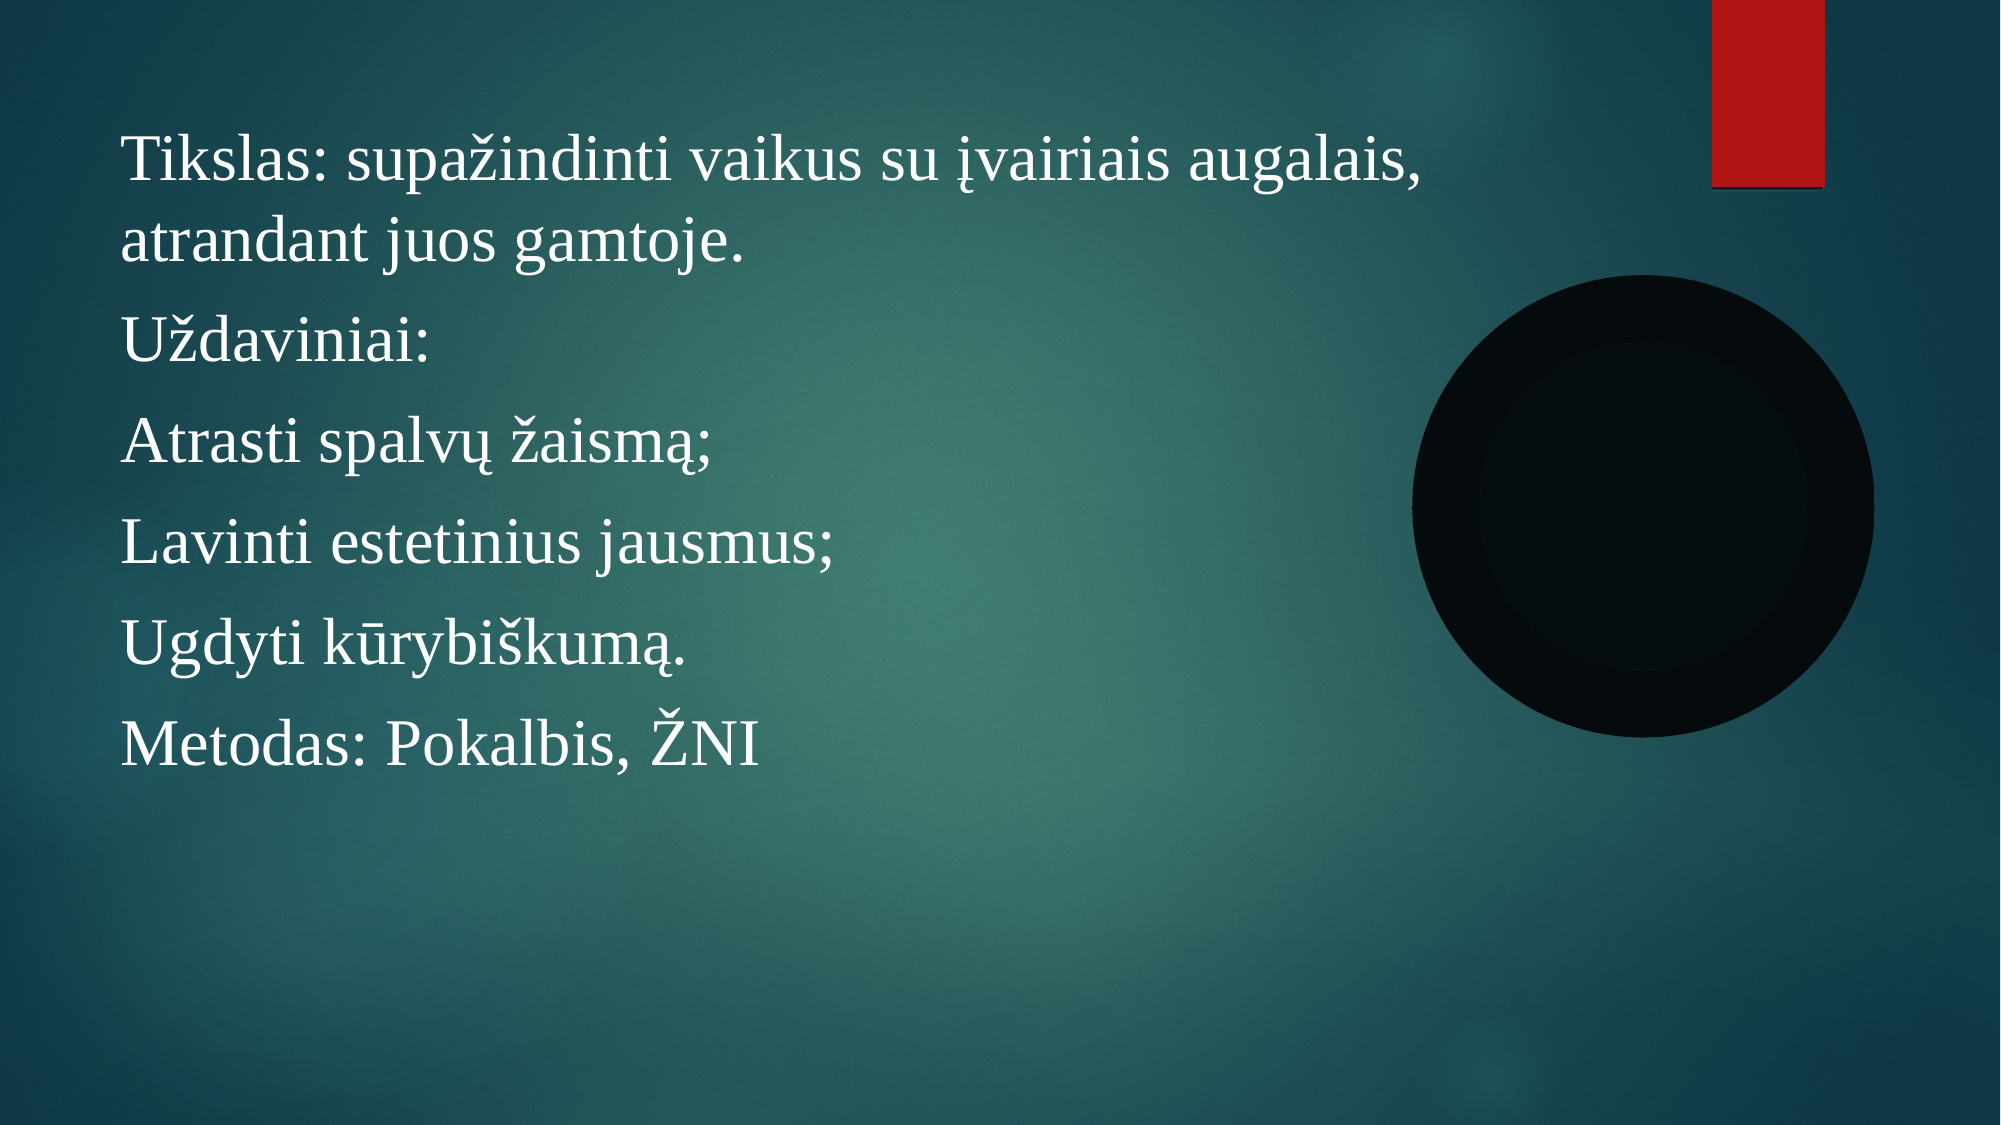

# Tikslas: supažindinti vaikus su įvairiais augalais, atrandant juos gamtoje.
Uždaviniai:
Atrasti spalvų žaismą;
Lavinti estetinius jausmus;
Ugdyti kūrybiškumą.
Metodas: Pokalbis, ŽNI